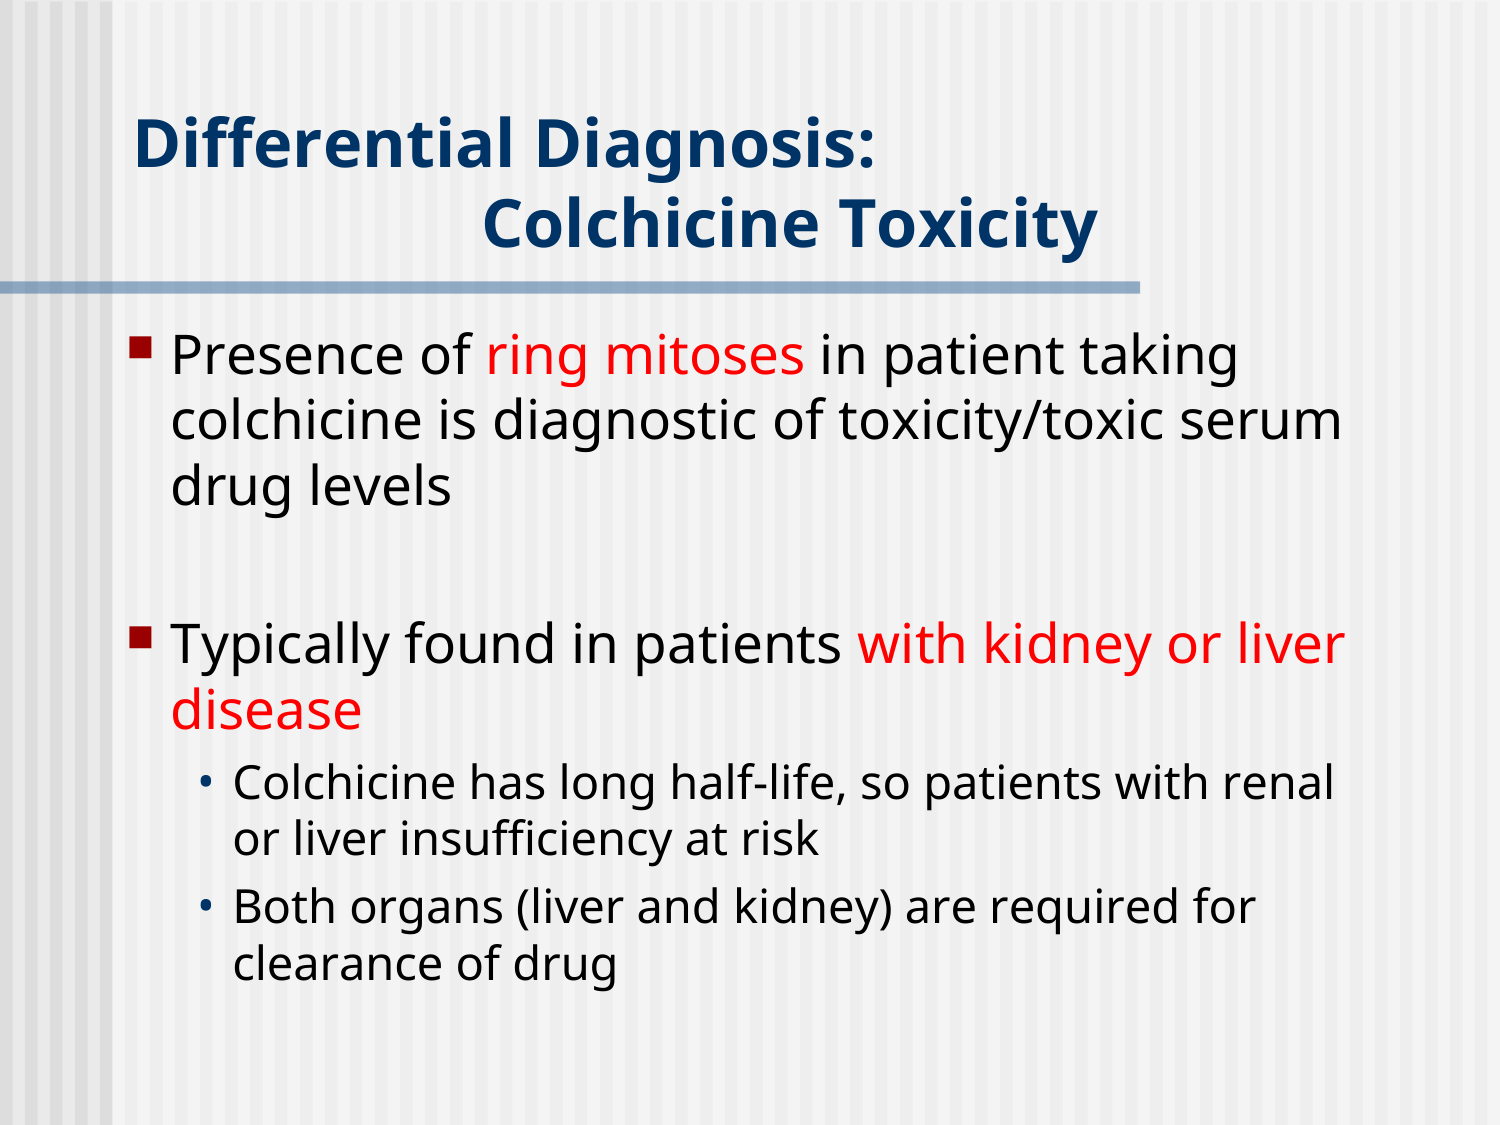

# Differential Diagnosis: Colchicine Toxicity
Presence of ring mitoses in patient taking colchicine is diagnostic of toxicity/toxic serum drug levels
Typically found in patients with kidney or liver disease
Colchicine has long half-life, so patients with renal or liver insufficiency at risk
Both organs (liver and kidney) are required for clearance of drug